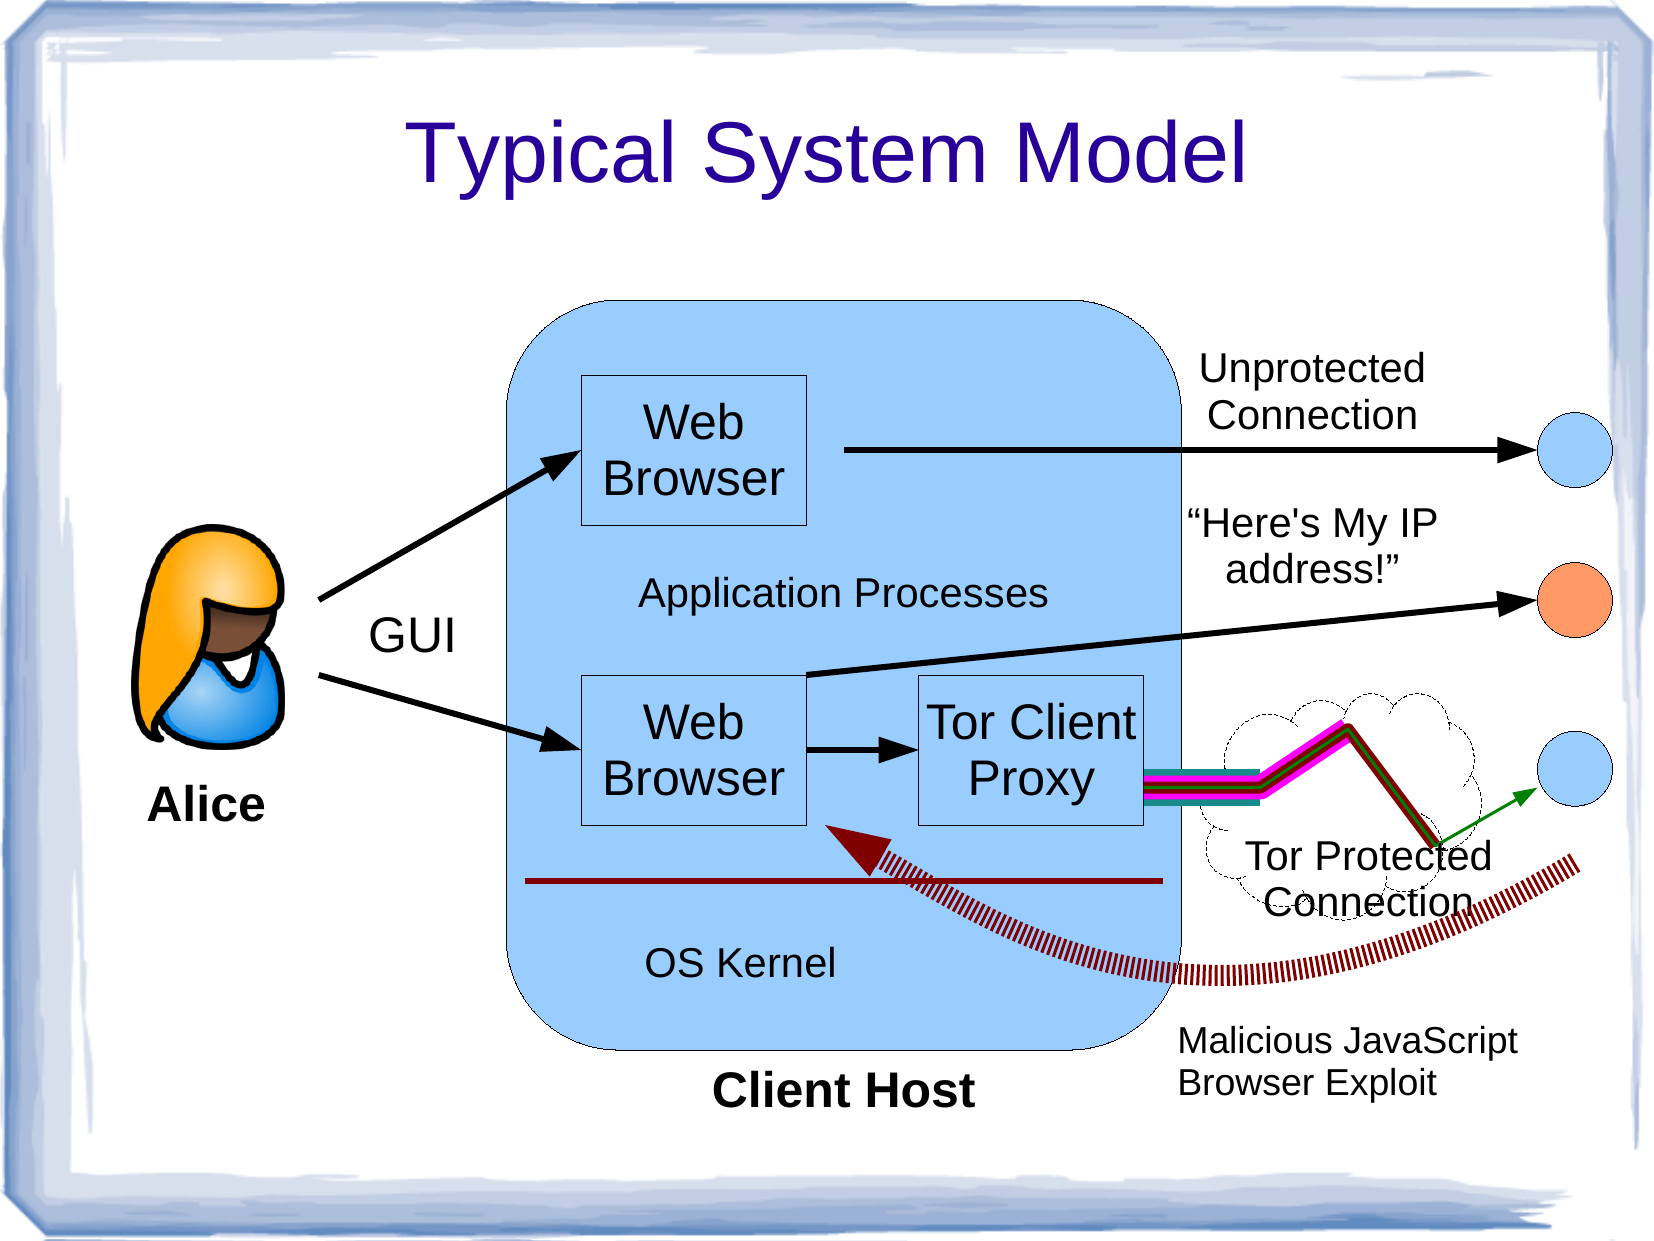

# Typical System Model
Unprotected
Connection
Web
Browser
“Here's My IP address!”
Application Processes
GUI
Web
Browser
Tor Client
Proxy
Alice
Malicious JavaScript
Browser Exploit
Tor Protected
Connection
OS Kernel
Client Host